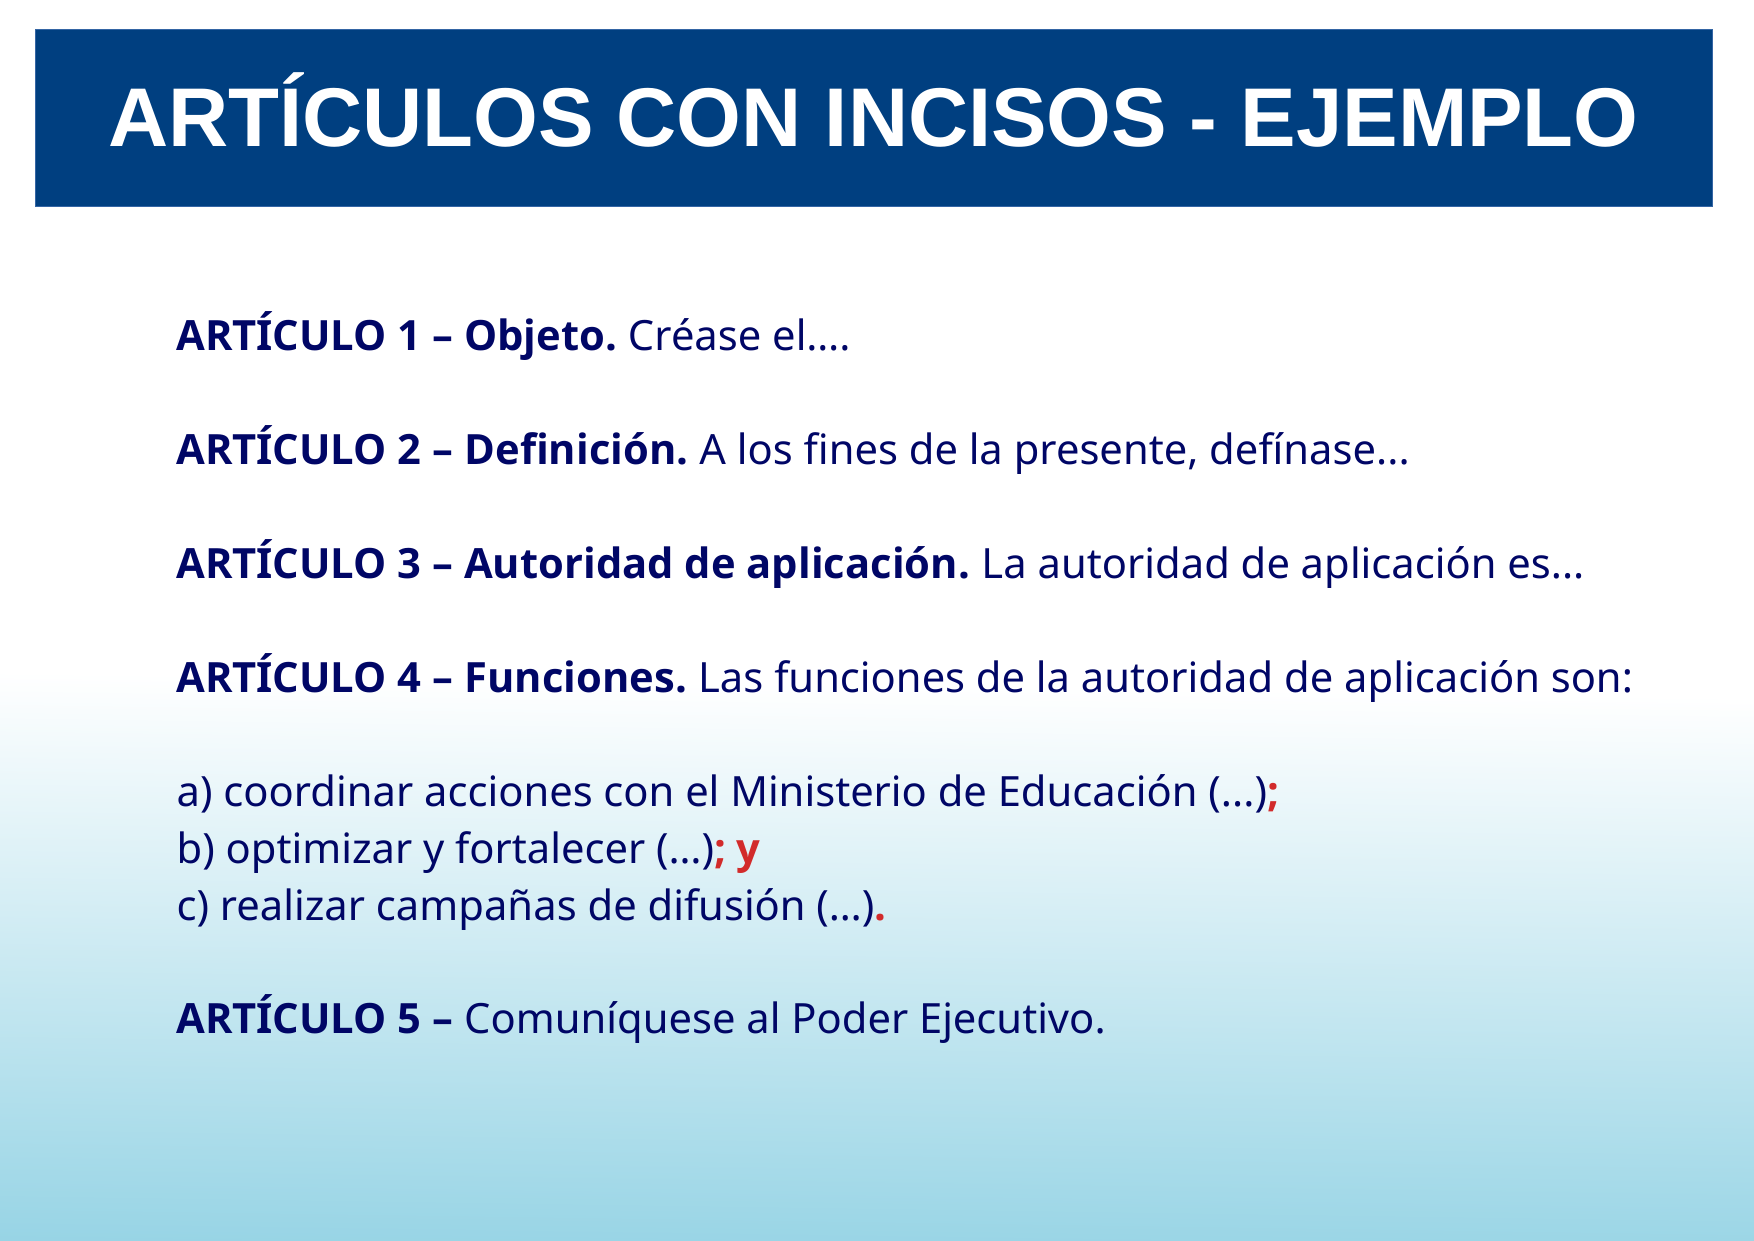

ARTÍCULOS CON INCISOS - EJEMPLO
ARTÍCULO 1 – Objeto. Créase el….
ARTÍCULO 2 – Definición. A los fines de la presente, defínase...
ARTÍCULO 3 – Autoridad de aplicación. La autoridad de aplicación es...
ARTÍCULO 4 – Funciones. Las funciones de la autoridad de aplicación son:
	a) coordinar acciones con el Ministerio de Educación (...);
	b) optimizar y fortalecer (…); y
	c) realizar campañas de difusión (…).
ARTÍCULO 5 – Comuníquese al Poder Ejecutivo.